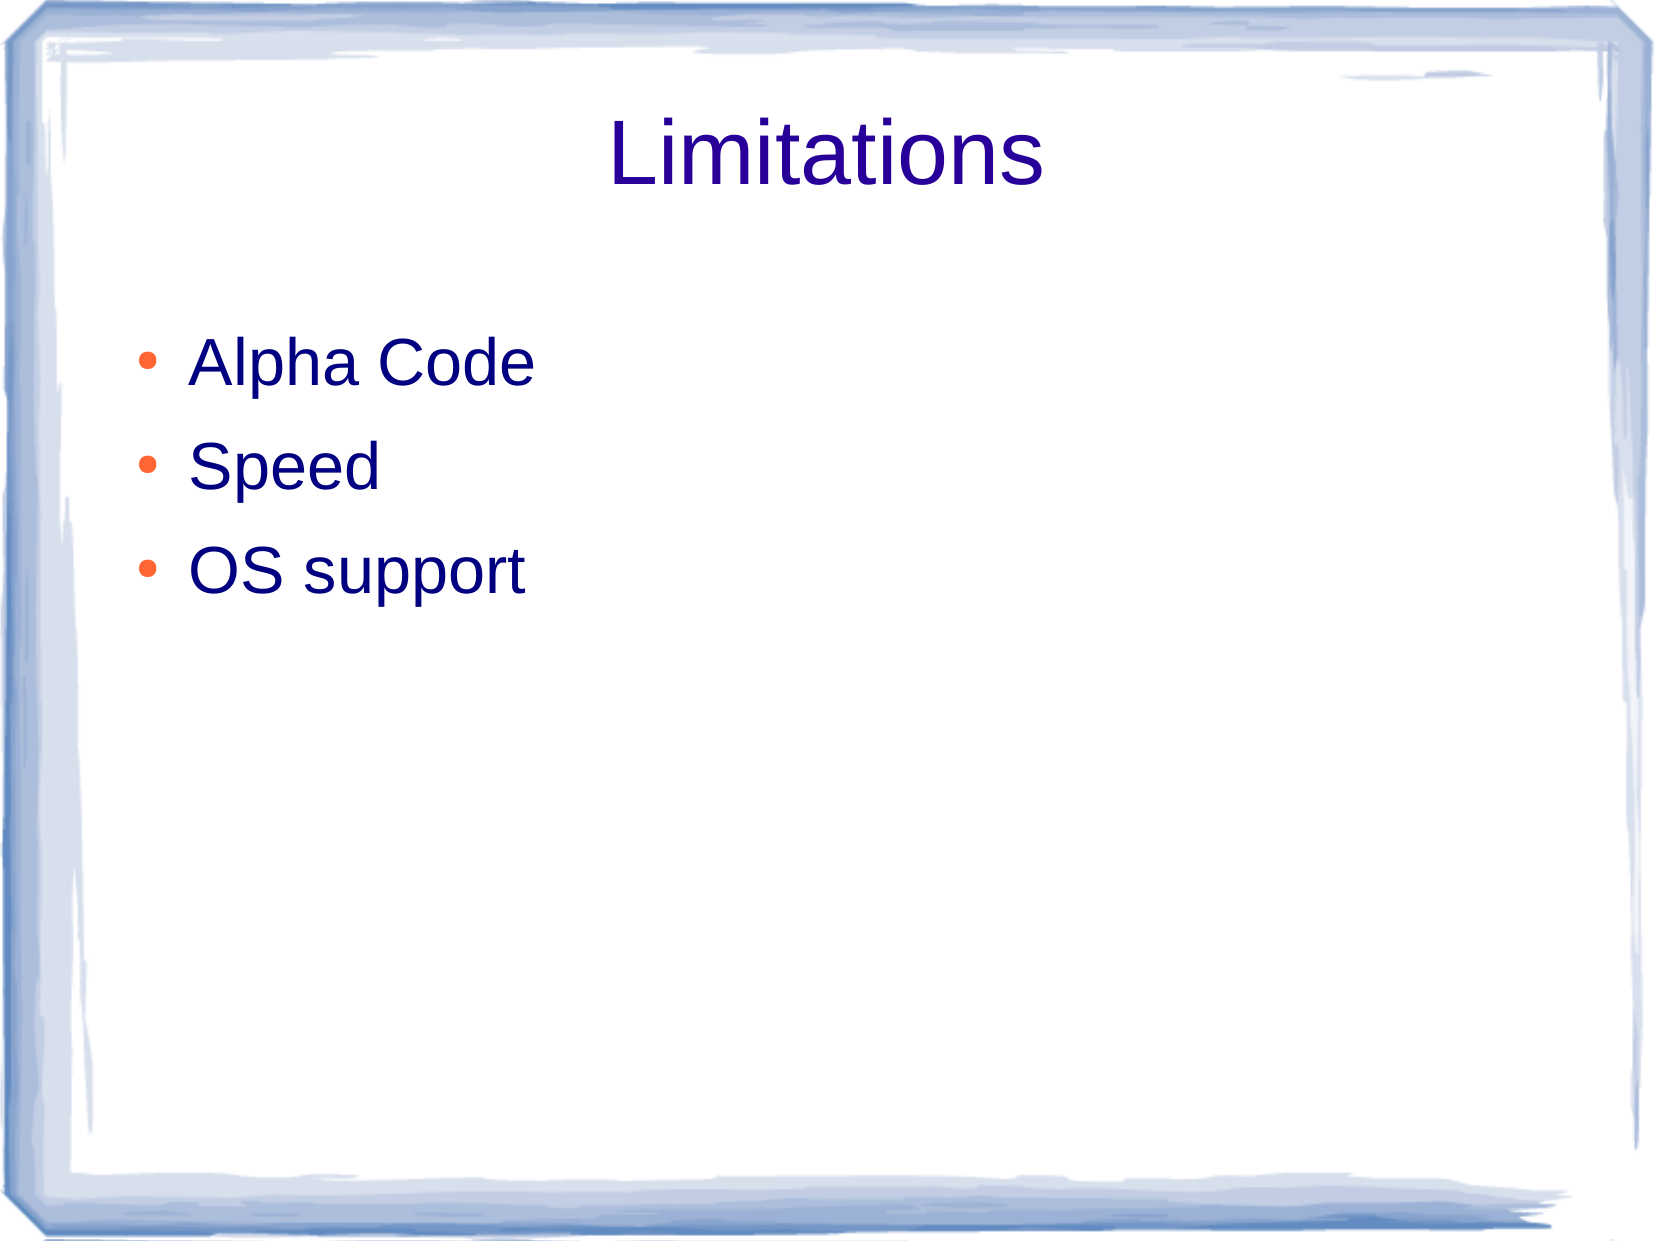

# Limitations
Alpha Code
Speed
OS support